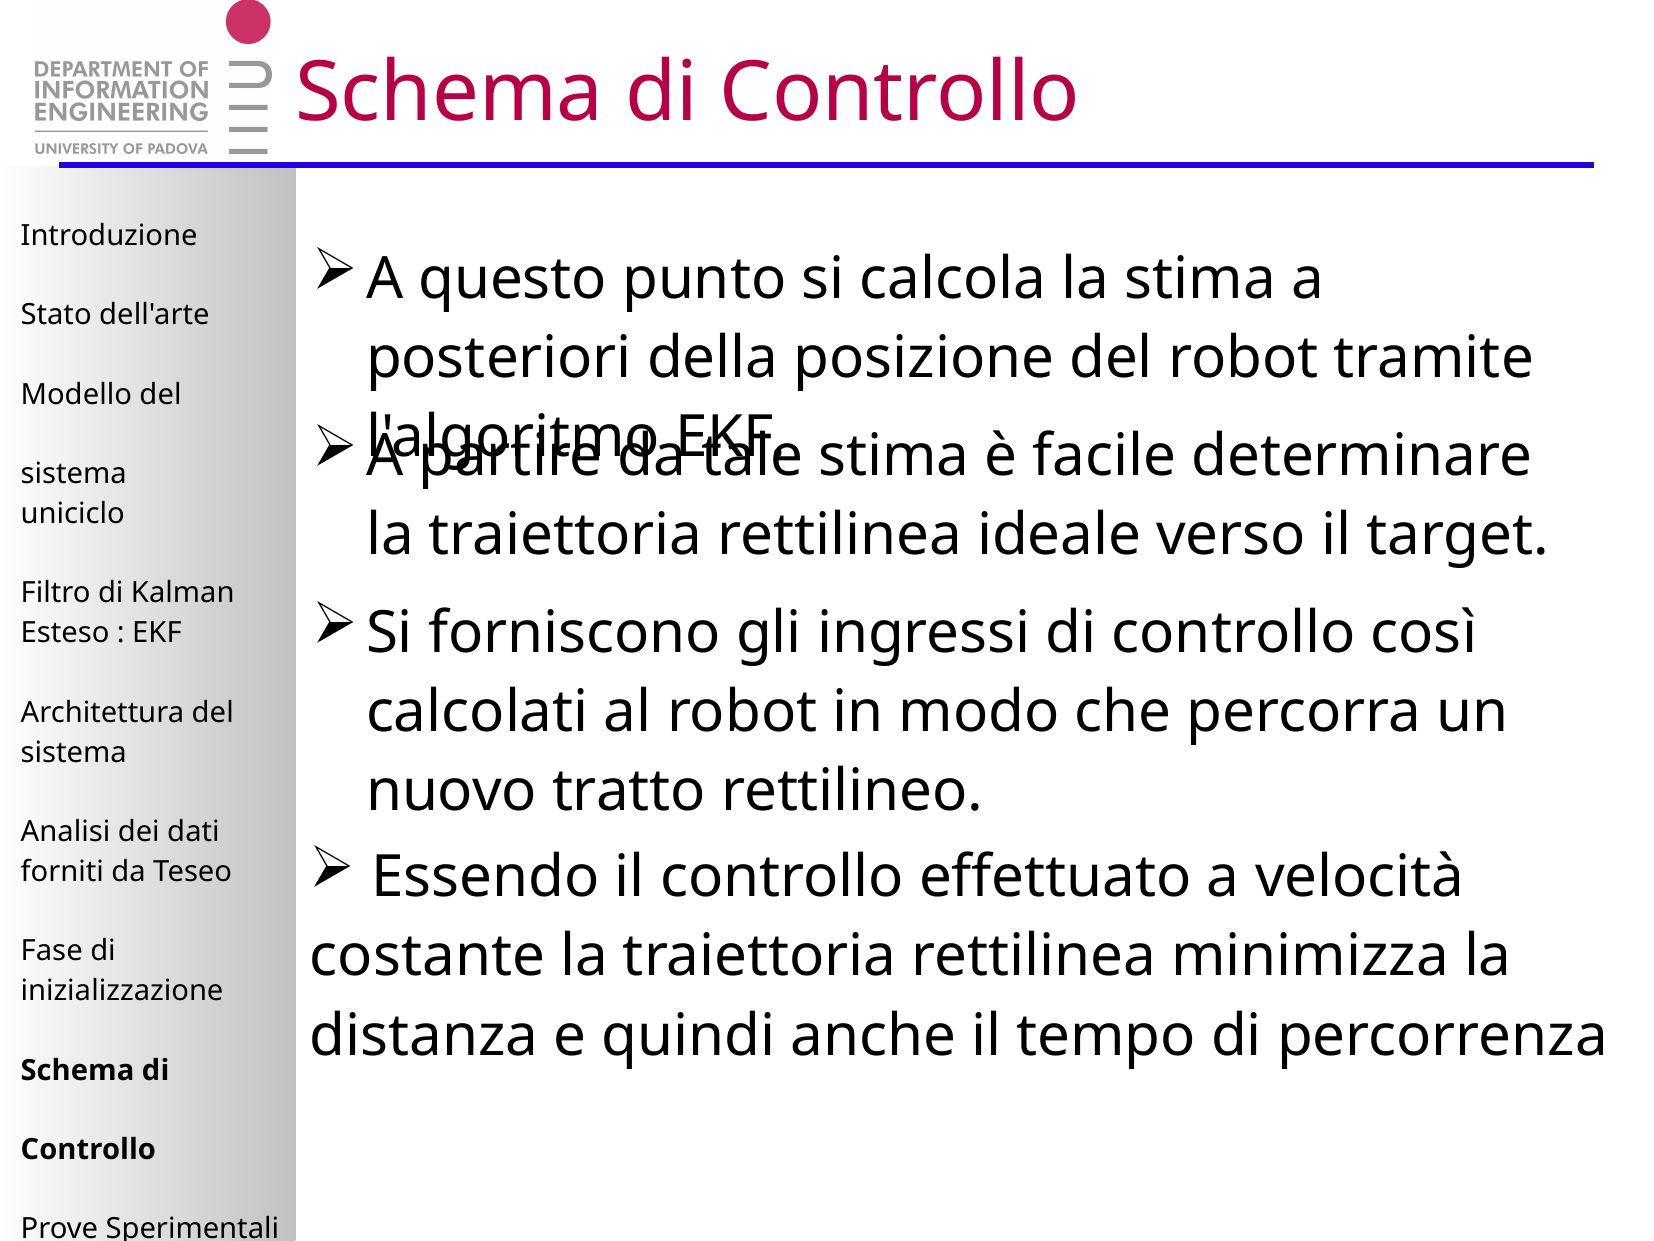

Schema di Controllo
Introduzione
Stato dell'arte
Modello del sistema
uniciclo
Filtro di Kalman
Esteso : EKF
Architettura del
sistema
Analisi dei dati
forniti da Teseo
Fase di
inizializzazione
Schema di Controllo
Prove Sperimentali
Conclusioni
Sviluppi futuri
A questo punto si calcola la stima a posteriori della posizione del robot tramite l'algoritmo EKF.
# A partire da tale stima è facile determinare la traiettoria rettilinea ideale verso il target.
Si forniscono gli ingressi di controllo così calcolati al robot in modo che percorra un nuovo tratto rettilineo.
 Essendo il controllo effettuato a velocità 	costante la traiettoria rettilinea minimizza la distanza e quindi anche il tempo di percorrenza